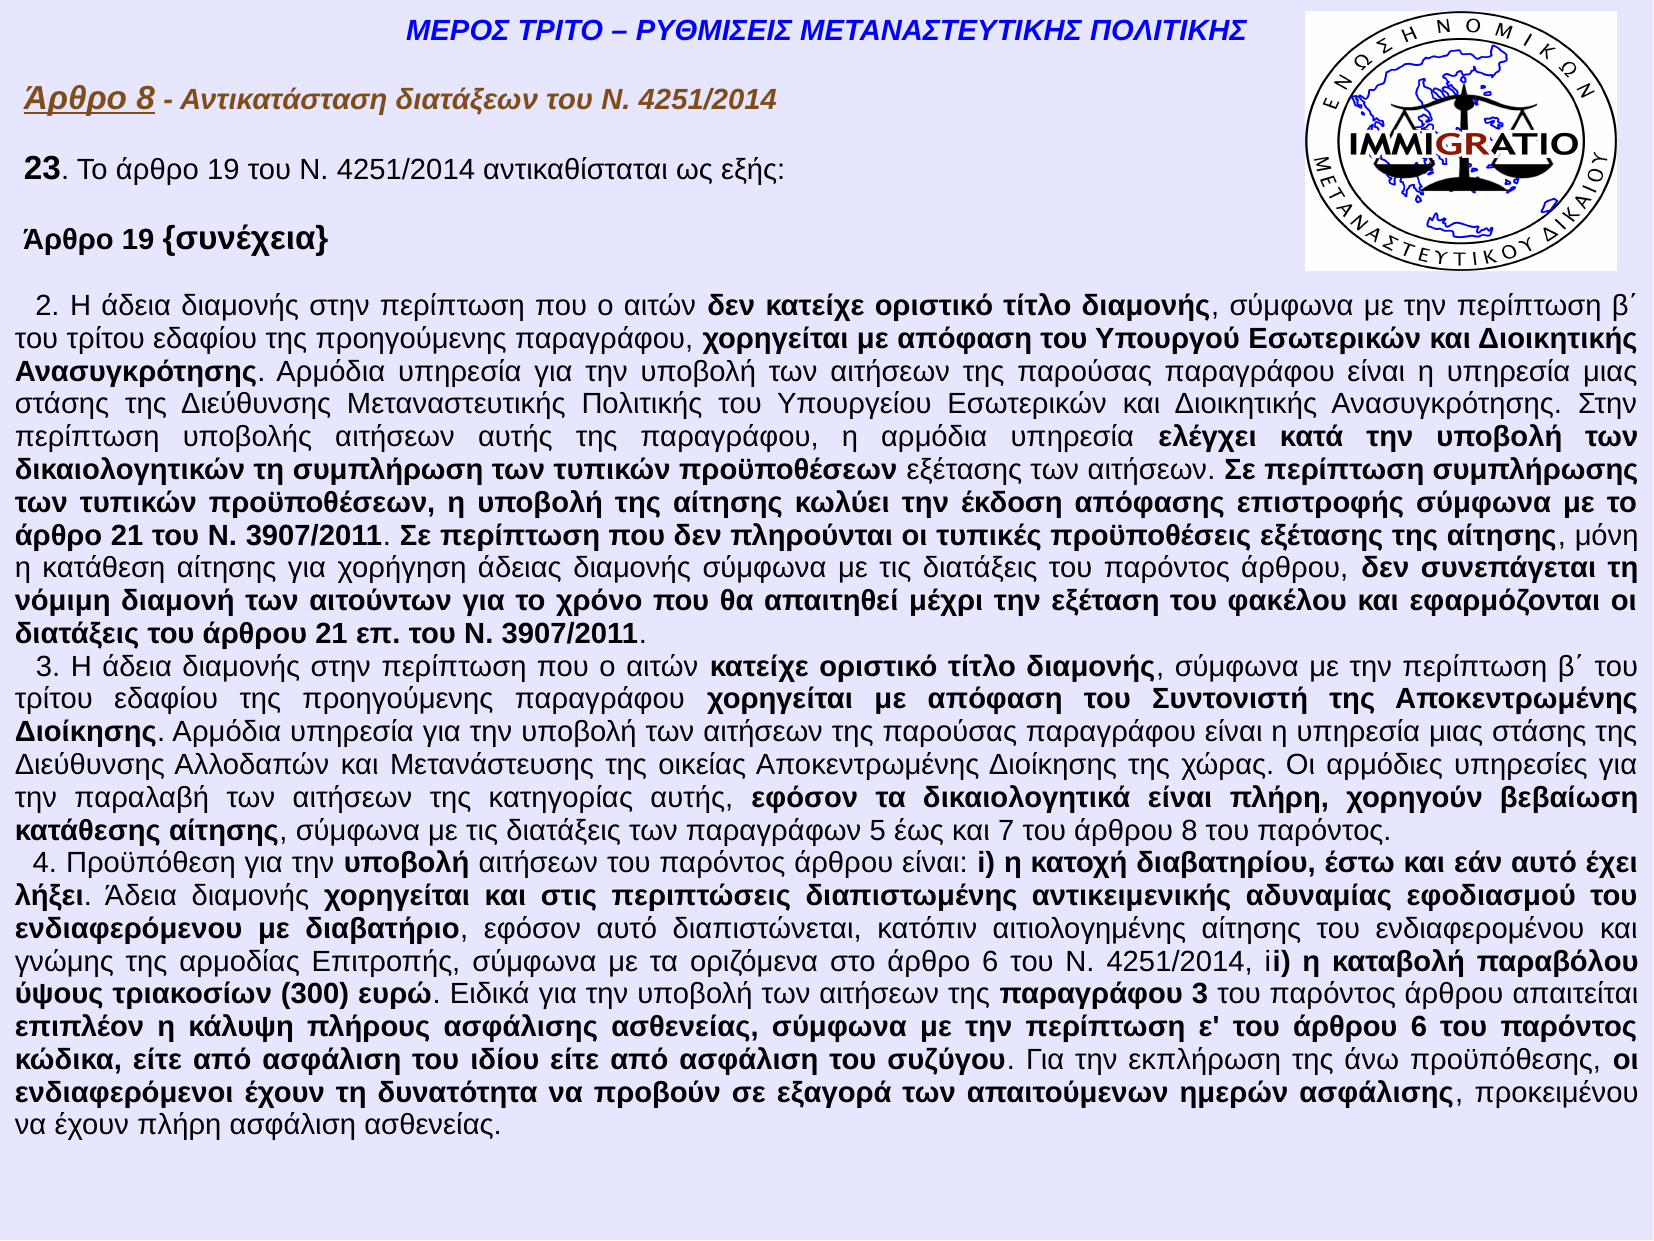

NOMOΣ 4332/2015 (ΦΕΚ Α' 76/09.07.2015)
 Τροποποίηση διατάξεων Κώδικα Ελληνικής Ιθαγένειας-Τροποποίηση του Ν. 4251/2014
ΜΕΡΟΣ ΤΡΙΤΟ – ΡΥΘΜΙΣΕΙΣ ΜΕΤΑΝΑΣΤΕΥΤΙΚΗΣ ΠΟΛΙΤΙΚΗΣ
 Άρθρο 8 - Αντικατάσταση διατάξεων του Ν. 4251/2014
 23. Το άρθρο 19 του Ν. 4251/2014 αντικαθίσταται ως εξής:
 Άρθρο 19 {συνέχεια}
 2. Η άδεια διαμονής στην περίπτωση που ο αιτών δεν κατείχε οριστικό τίτλο διαμονής, σύμφωνα με την περίπτωση β΄ του τρίτου εδαφίου της προηγούμενης παραγράφου, χορηγείται με απόφαση του Υπουργού Εσωτερικών και Διοικητικής Ανασυγκρότησης. Αρμόδια υπηρεσία για την υποβολή των αιτήσεων της παρούσας παραγράφου είναι η υπηρεσία μιας στάσης της Διεύθυνσης Μεταναστευτικής Πολιτικής του Υπουργείου Εσωτερικών και Διοικητικής Ανασυγκρότησης. Στην περίπτωση υποβολής αιτήσεων αυτής της παραγράφου, η αρμόδια υπηρεσία ελέγχει κατά την υποβολή των δικαιολογητικών τη συμπλήρωση των τυπικών προϋποθέσεων εξέτασης των αιτήσεων. Σε περίπτωση συμπλήρωσης των τυπικών προϋποθέσεων, η υποβολή της αίτησης κωλύει την έκδοση απόφασης επιστροφής σύμφωνα με το άρθρο 21 του Ν. 3907/2011. Σε περίπτωση που δεν πληρούνται οι τυπικές προϋποθέσεις εξέτασης της αίτησης, μόνη η κατάθεση αίτησης για χορήγηση άδειας διαμονής σύμφωνα με τις διατάξεις του παρόντος άρθρου, δεν συνεπάγεται τη νόμιμη διαμονή των αιτούντων για το χρόνο που θα απαιτηθεί μέχρι την εξέταση του φακέλου και εφαρμόζονται οι διατάξεις του άρθρου 21 επ. του Ν. 3907/2011.
 3. Η άδεια διαμονής στην περίπτωση που ο αιτών κατείχε οριστικό τίτλο διαμονής, σύμφωνα με την περίπτωση β΄ του τρίτου εδαφίου της προηγούμενης παραγράφου χορηγείται με απόφαση του Συντονιστή της Αποκεντρωμένης Διοίκησης. Αρμόδια υπηρεσία για την υποβολή των αιτήσεων της παρούσας παραγράφου είναι η υπηρεσία μιας στάσης της Διεύθυνσης Αλλοδαπών και Μετανάστευσης της οικείας Αποκεντρωμένης Διοίκησης της χώρας. Οι αρμόδιες υπηρεσίες για την παραλαβή των αιτήσεων της κατηγορίας αυτής, εφόσον τα δικαιολογητικά είναι πλήρη, χορηγούν βεβαίωση κατάθεσης αίτησης, σύμφωνα με τις διατάξεις των παραγράφων 5 έως και 7 του άρθρου 8 του παρόντος.
 4. Προϋπόθεση για την υποβολή αιτήσεων του παρόντος άρθρου είναι: i) η κατοχή διαβατηρίου, έστω και εάν αυτό έχει λήξει. Άδεια διαμονής χορηγείται και στις περιπτώσεις διαπιστωμένης αντικειμενικής αδυναμίας εφοδιασμού του ενδιαφερόμενου με διαβατήριο, εφόσον αυτό διαπιστώνεται, κατόπιν αιτιολογημένης αίτησης του ενδιαφερομένου και γνώμης της αρμοδίας Επιτροπής, σύμφωνα με τα οριζόμενα στο άρθρο 6 του Ν. 4251/2014, ii) η καταβολή παραβόλου ύψους τριακοσίων (300) ευρώ. Ειδικά για την υποβολή των αιτήσεων της παραγράφου 3 του παρόντος άρθρου απαιτείται επιπλέον η κάλυψη πλήρους ασφάλισης ασθενείας, σύμφωνα με την περίπτωση ε' του άρθρου 6 του παρόντος κώδικα, είτε από ασφάλιση του ιδίου είτε από ασφάλιση του συζύγου. Για την εκπλήρωση της άνω προϋπόθεσης, οι ενδιαφερόμενοι έχουν τη δυνατότητα να προβούν σε εξαγορά των απαιτούμενων ημερών ασφάλισης, προκειμένου να έχουν πλήρη ασφάλιση ασθενείας.